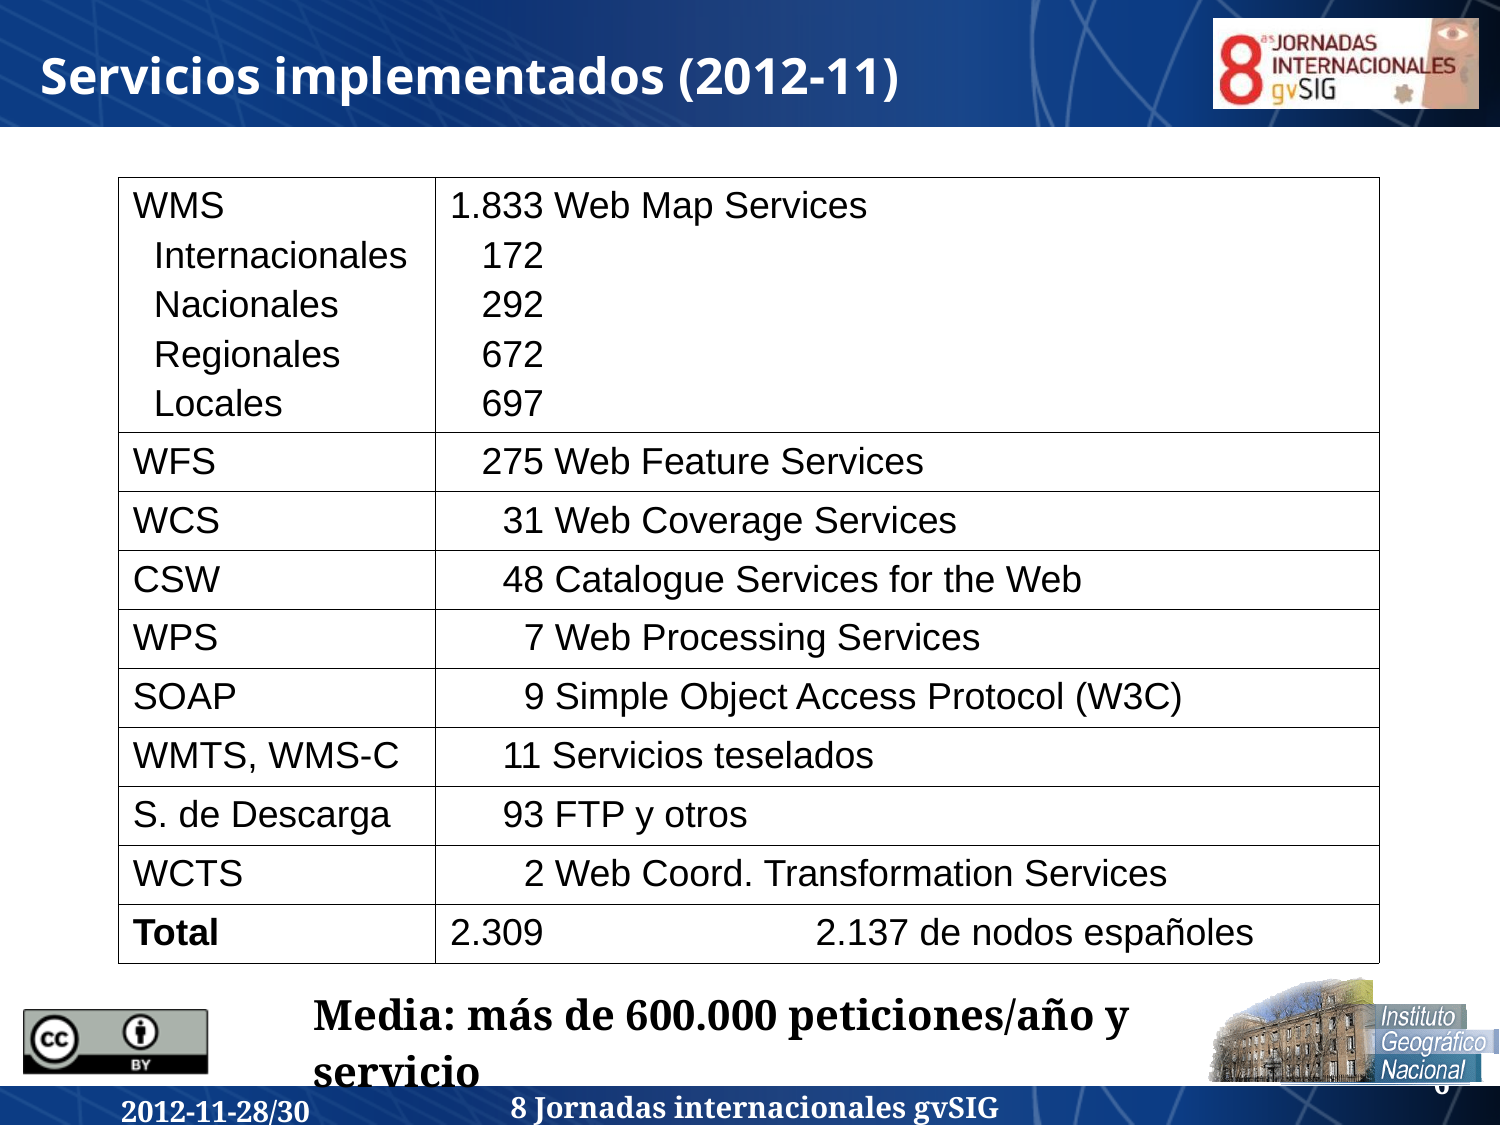

# Servicios implementados (2012-11)
| WMS Internacionales Nacionales Regionales Locales | 1.833 Web Map Services 172 292 672 697 |
| --- | --- |
| WFS | 275 Web Feature Services |
| WCS | 31 Web Coverage Services |
| CSW | 48 Catalogue Services for the Web |
| WPS | 7 Web Processing Services |
| SOAP | 9 Simple Object Access Protocol (W3C) |
| WMTS, WMS-C | 11 Servicios teselados |
| S. de Descarga | 93 FTP y otros |
| WCTS | 2 Web Coord. Transformation Services |
| Total | 2.309 2.137 de nodos españoles |
Media: más de 600.000 peticiones/año y servicio